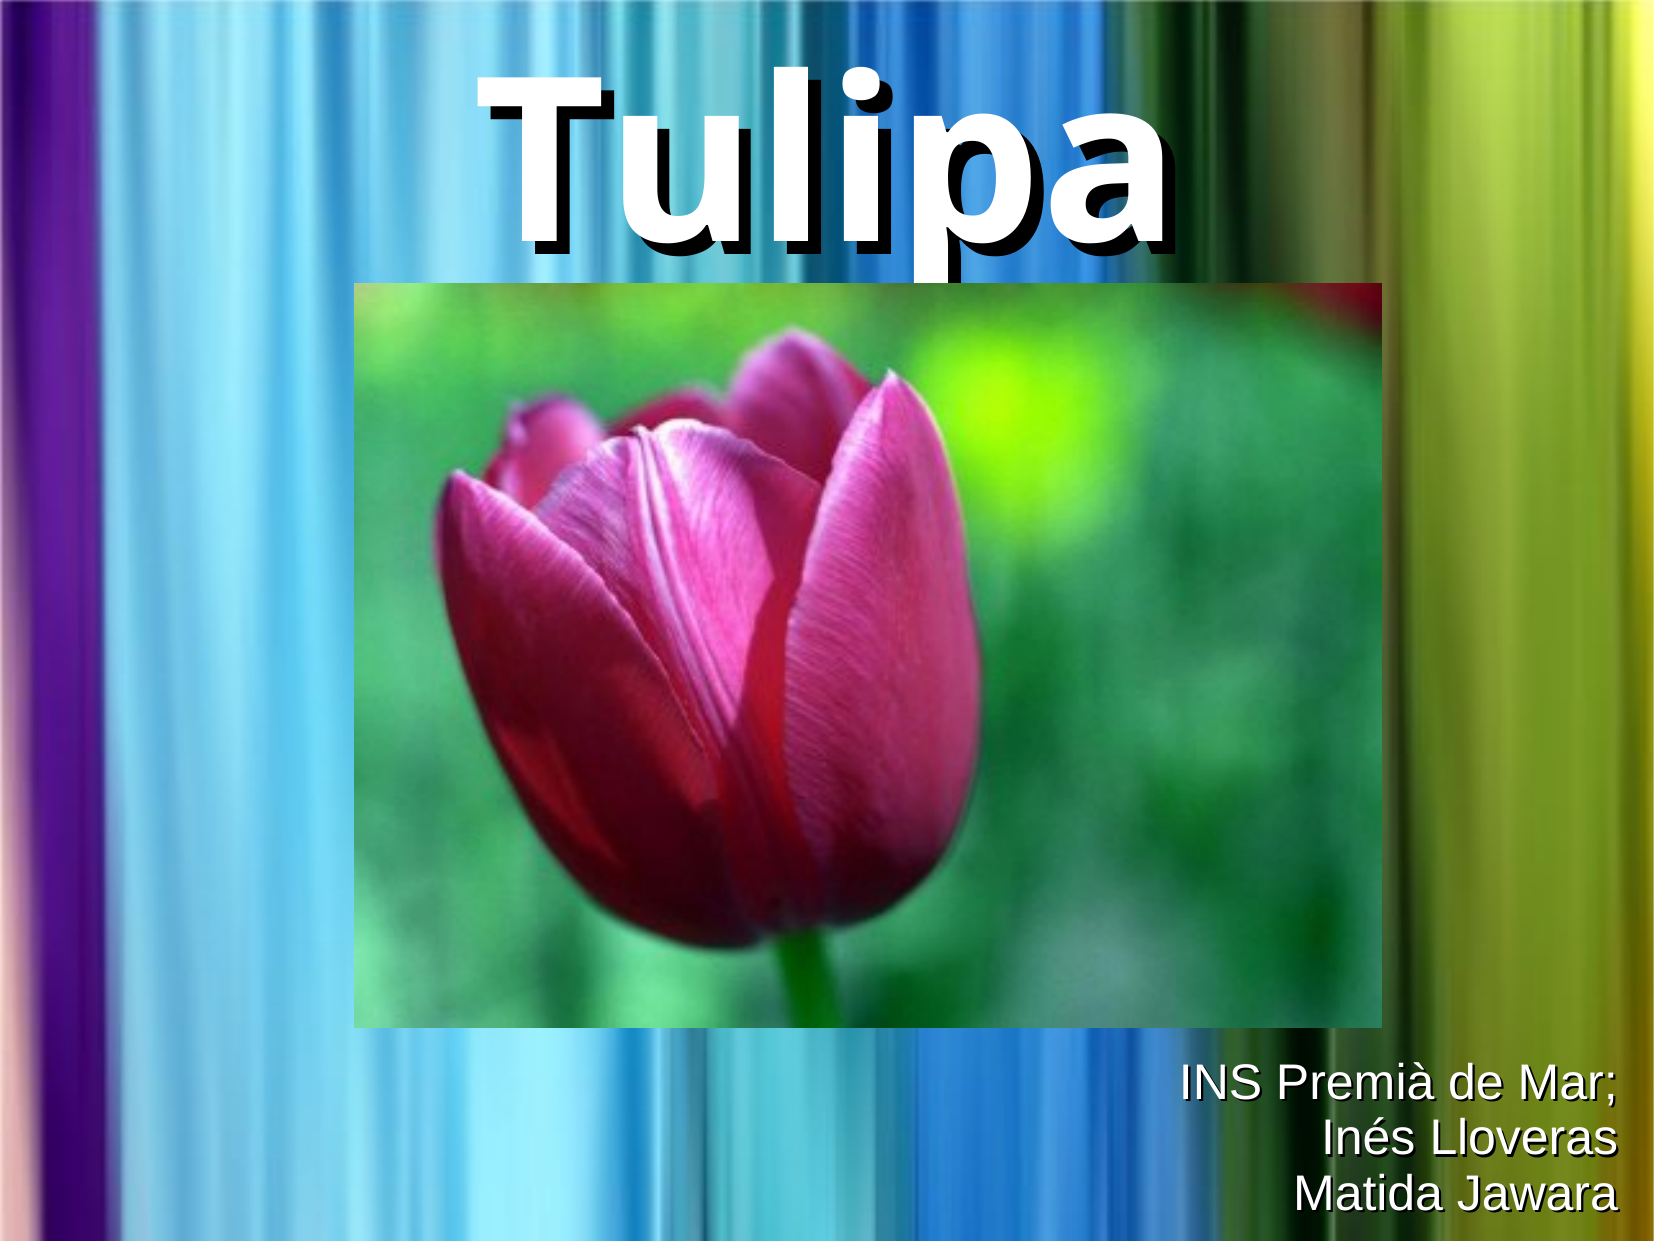

# Tulipa
INS Premià de Mar;
 Inés Lloveras
 Matida Jawara